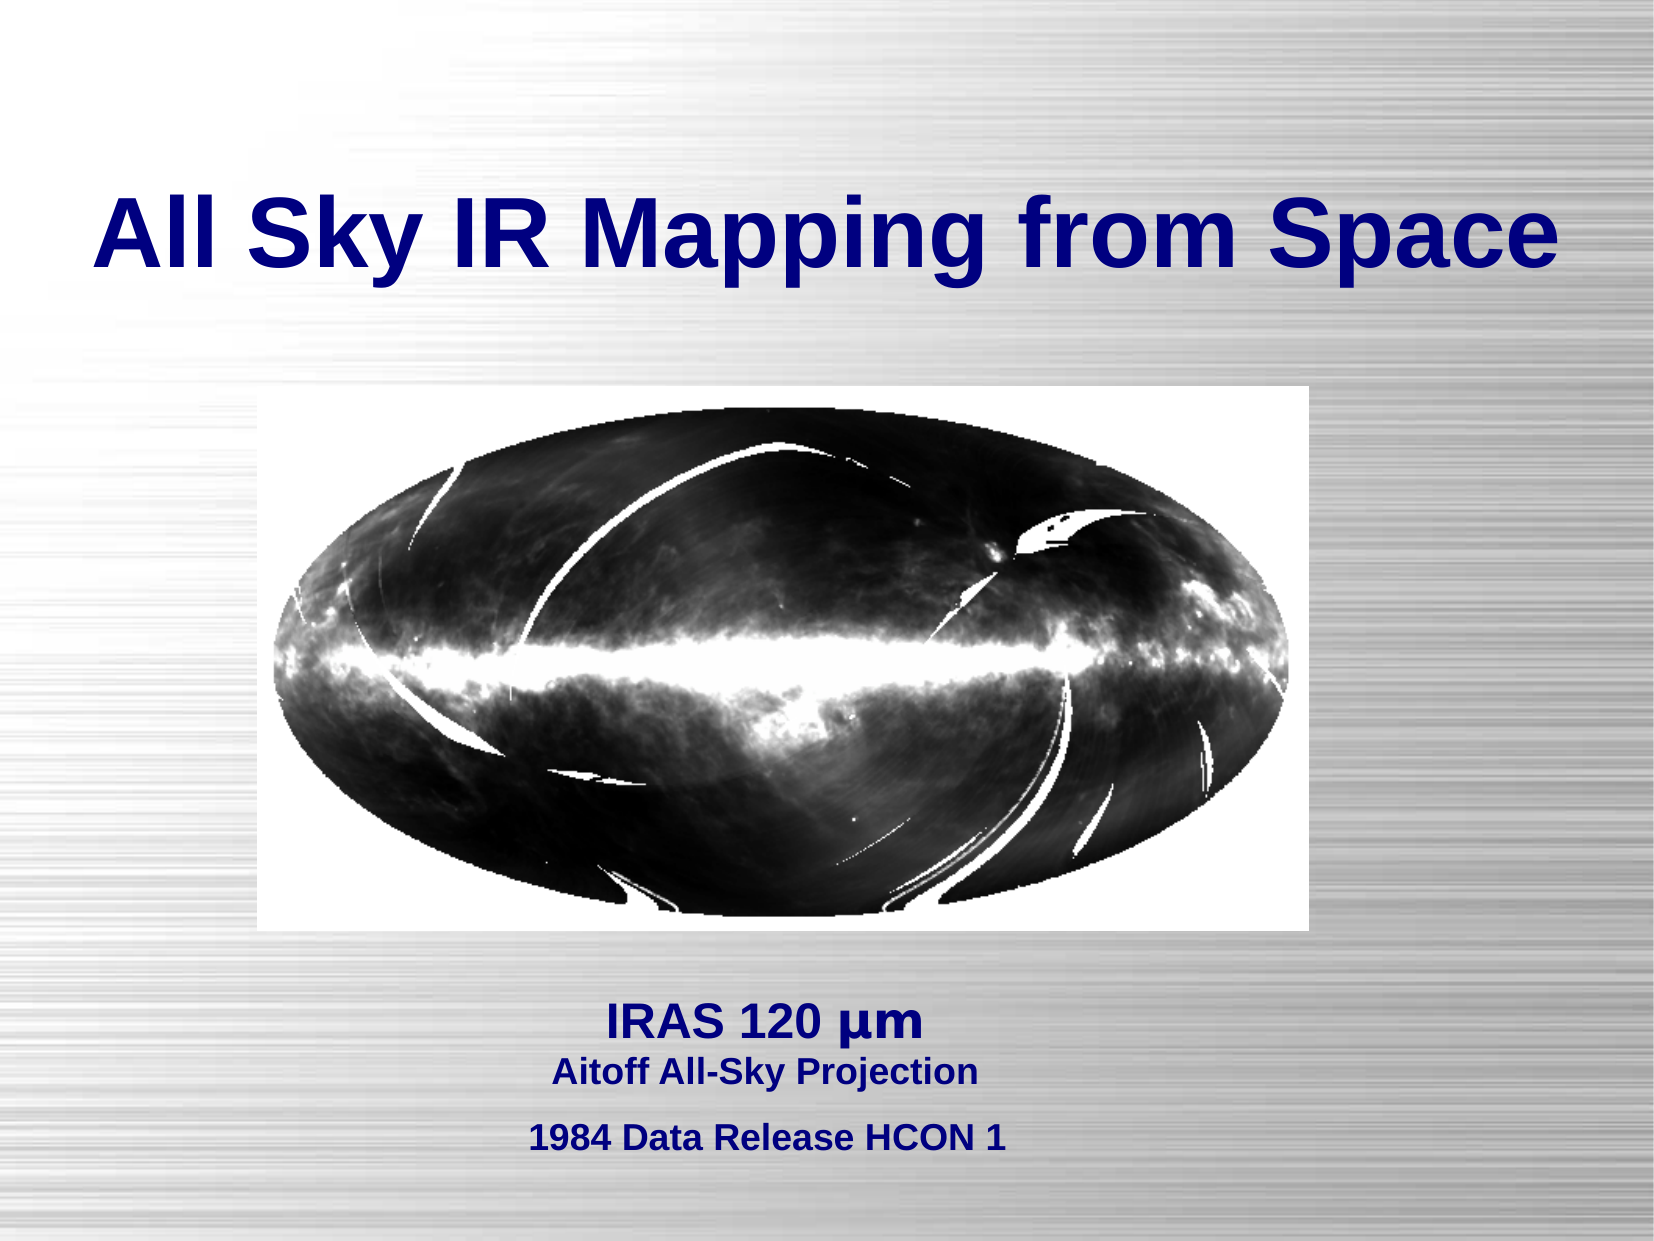

All Sky IR Mapping from Space
IRAS 120 µm
Aitoff All-Sky Projection
1984 Data Release HCON 1